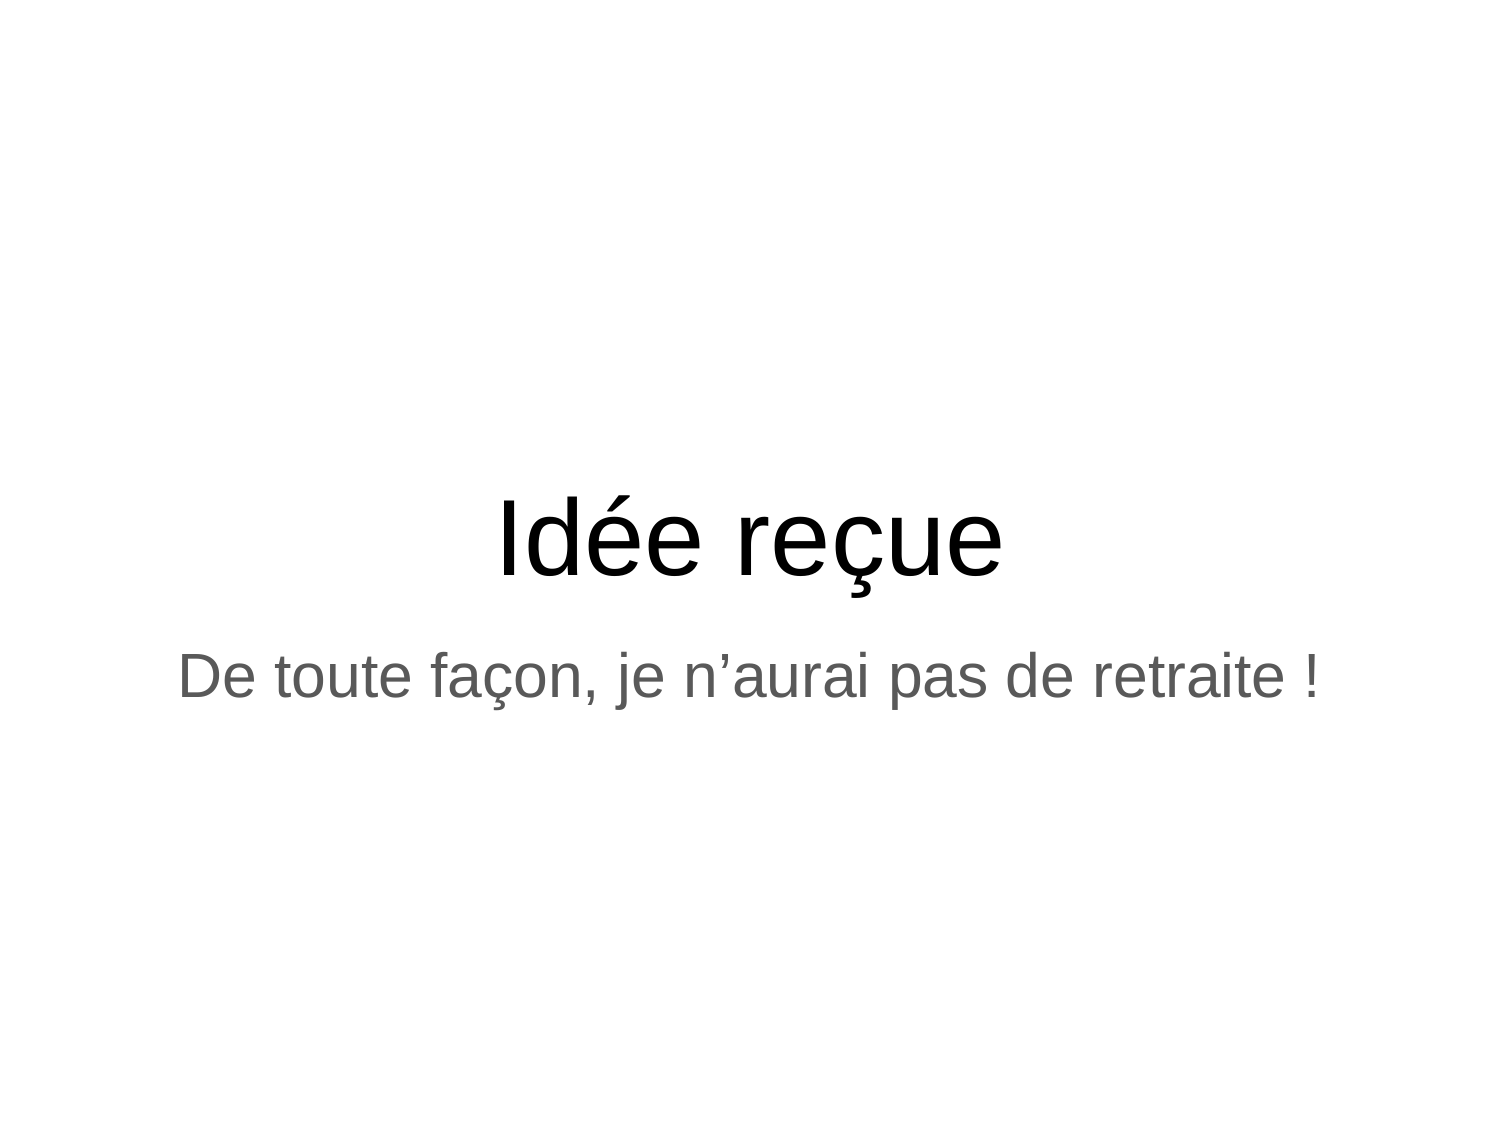

# Idée reçue
De toute façon, je n’aurai pas de retraite !